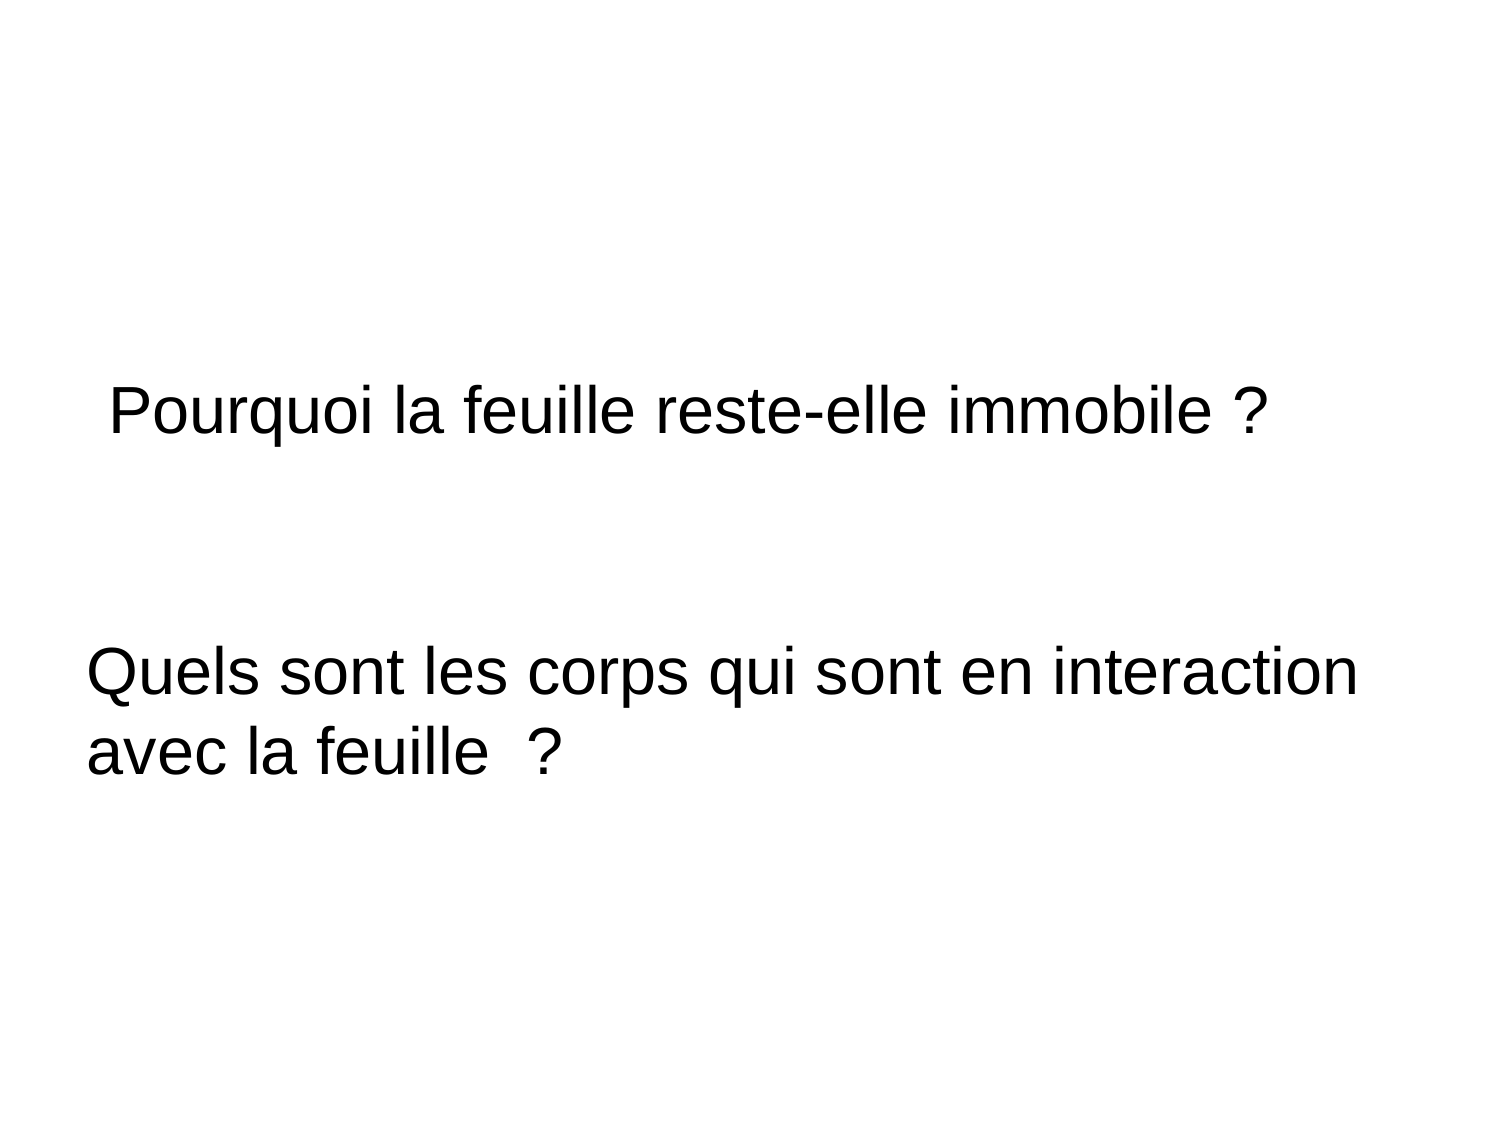

# Pourquoi la feuille reste-elle immobile ?
Quels sont les corps qui sont en interaction avec la feuille  ?